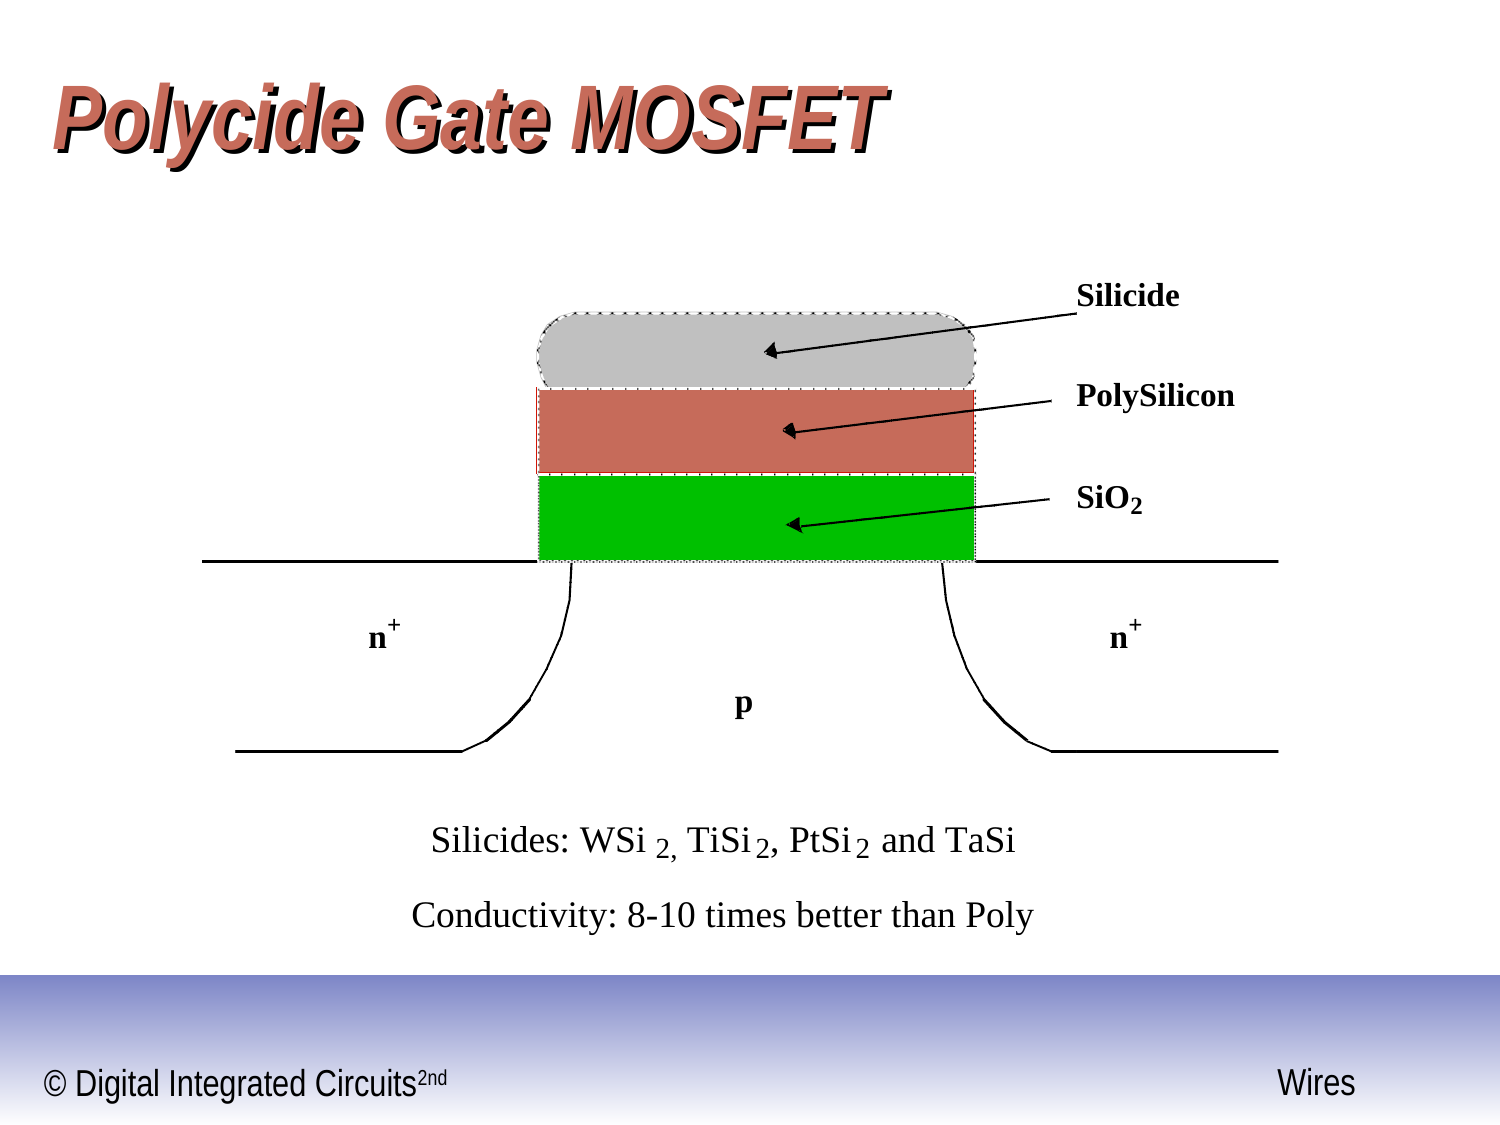

# Polycide Gate MOSFET
Silicide
PolySilicon
SiO
2
+
+
n
n
p
Silicides: WSi
TiSi
, PtSi
 and TaSi
2,
2
2
Conductivity: 8-10 times better than Poly
20